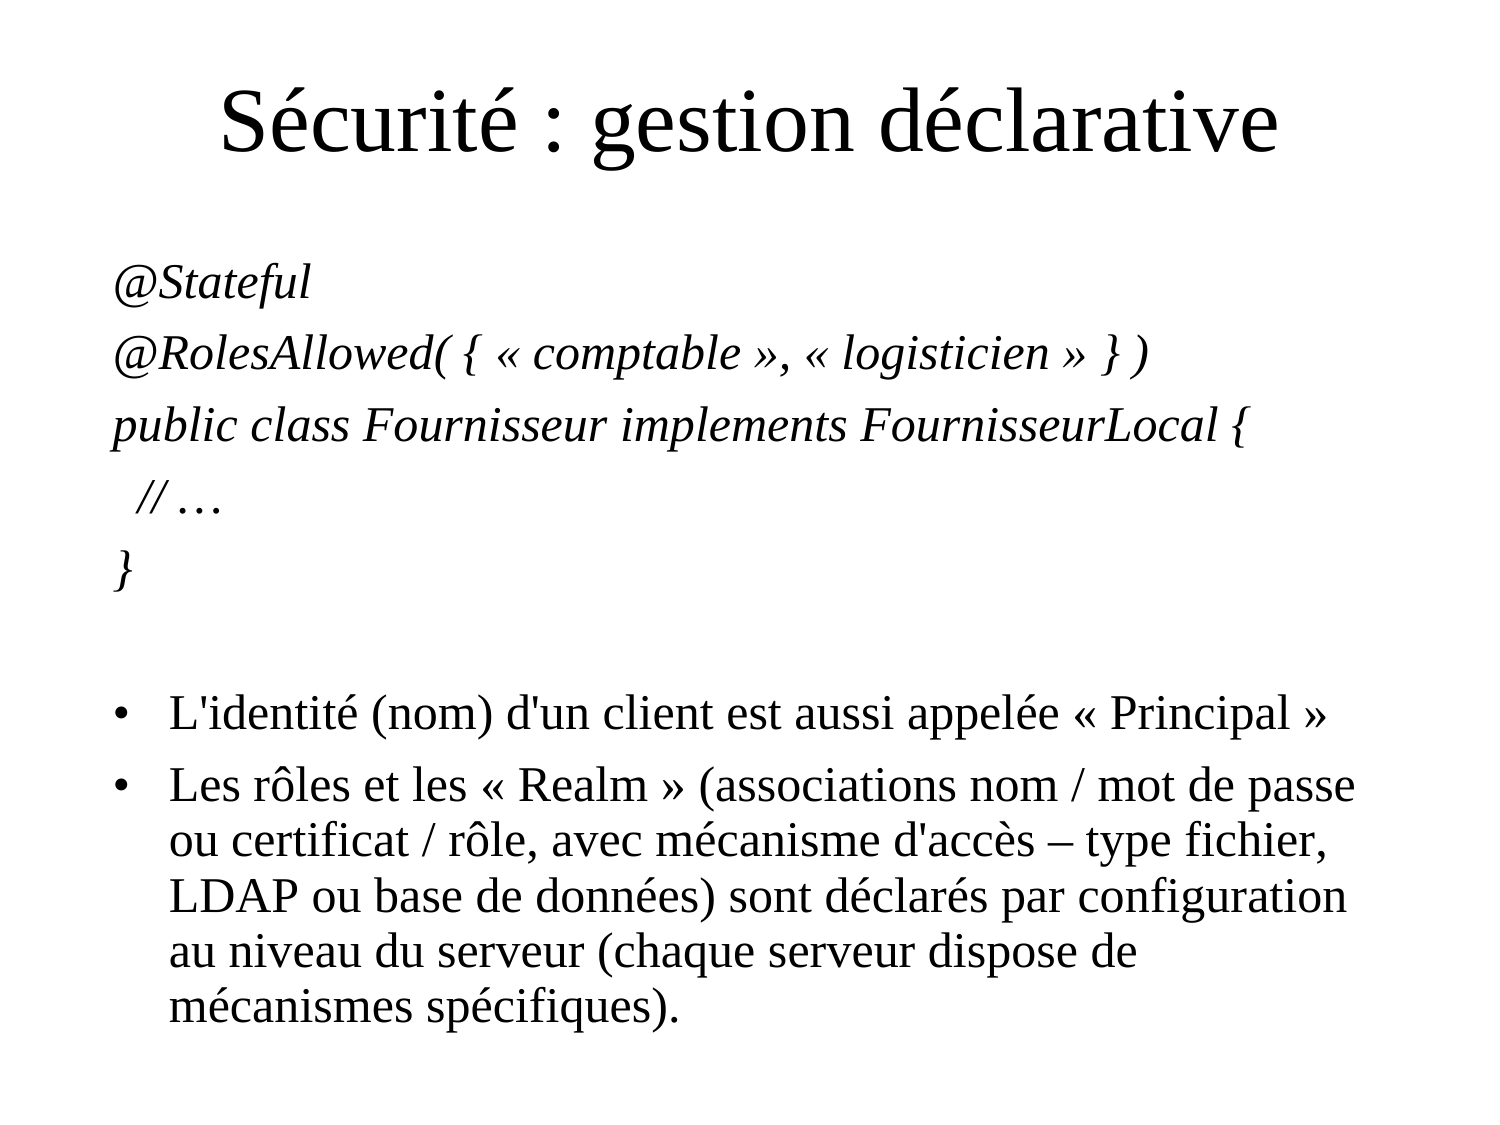

# Sécurité : gestion déclarative
@Stateful
@RolesAllowed( { « comptable », « logisticien » } )
public class Fournisseur implements FournisseurLocal {
 // …
}
L'identité (nom) d'un client est aussi appelée « Principal »
Les rôles et les « Realm » (associations nom / mot de passe ou certificat / rôle, avec mécanisme d'accès – type fichier, LDAP ou base de données) sont déclarés par configuration au niveau du serveur (chaque serveur dispose de mécanismes spécifiques).